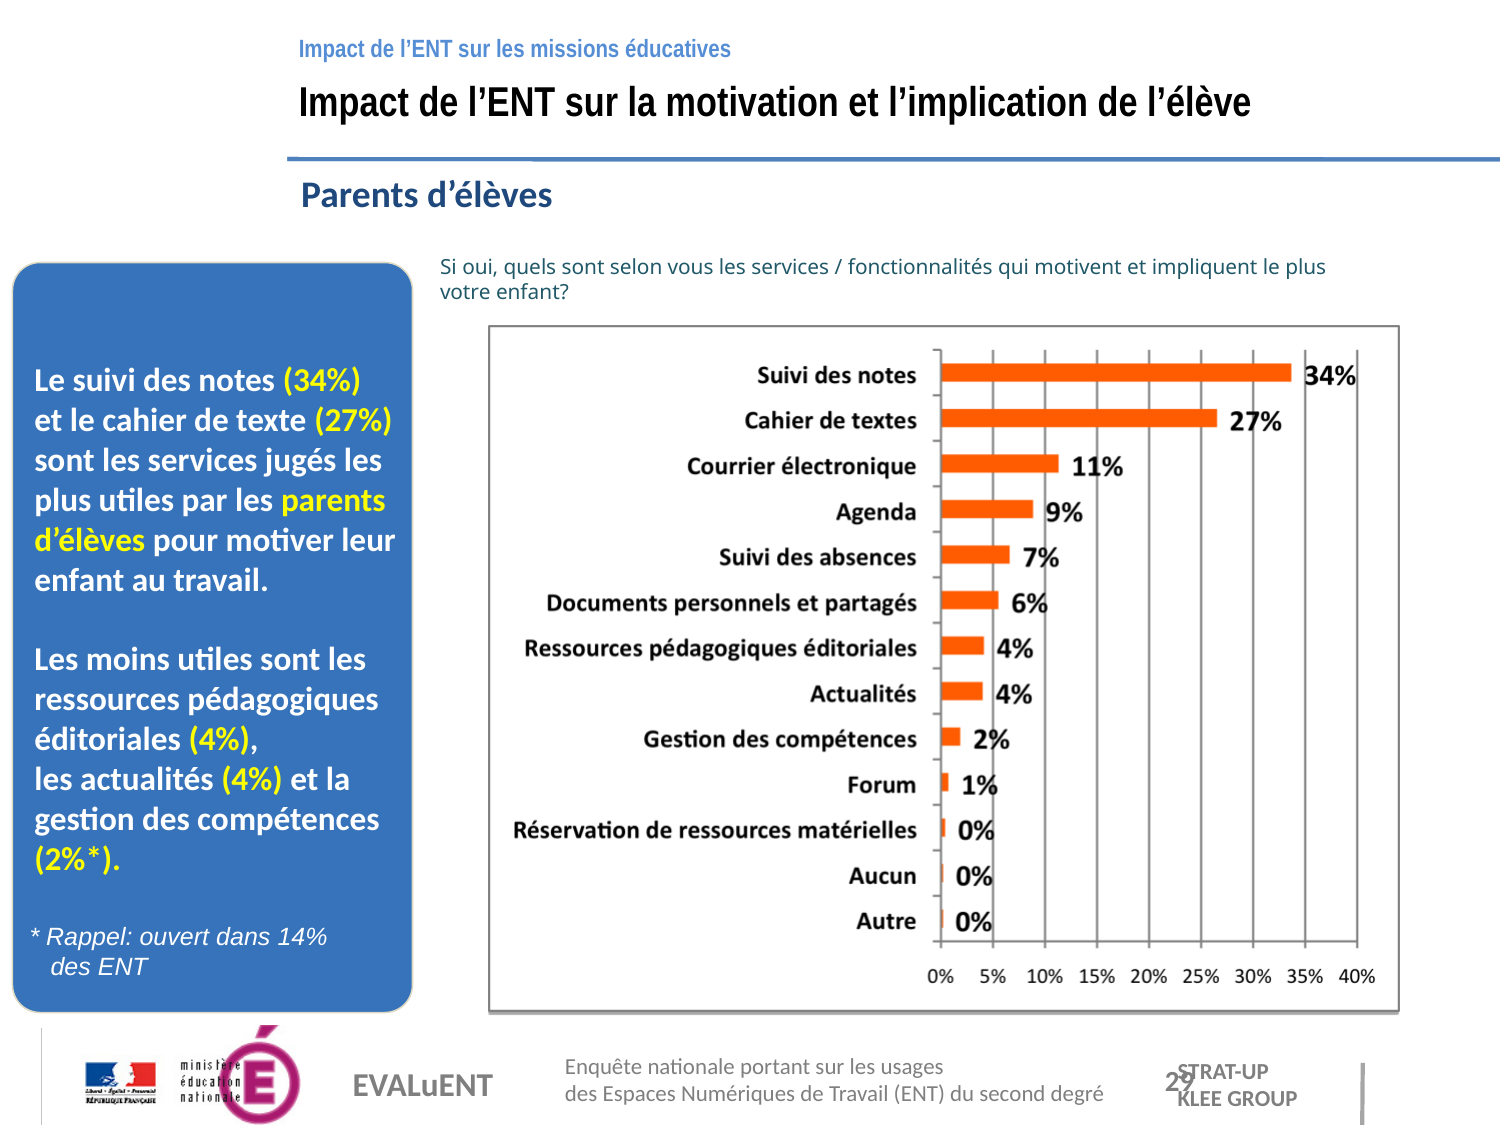

Impact de l’ENT sur les missions éducatives
Impact de l’ENT sur la motivation et l’implication de l’élève
Parents d’élèves
Si oui, quels sont selon vous les services / fonctionnalités qui motivent et impliquent le plus
votre enfant?
Le suivi des notes (34%)
et le cahier de texte (27%) sont les services jugés les plus utiles par les parents d’élèves pour motiver leur enfant au travail.
Les moins utiles sont les ressources pédagogiques éditoriales (4%),
les actualités (4%) et la gestion des compétences (2%*).
* Rappel: ouvert dans 14%
 des ENT